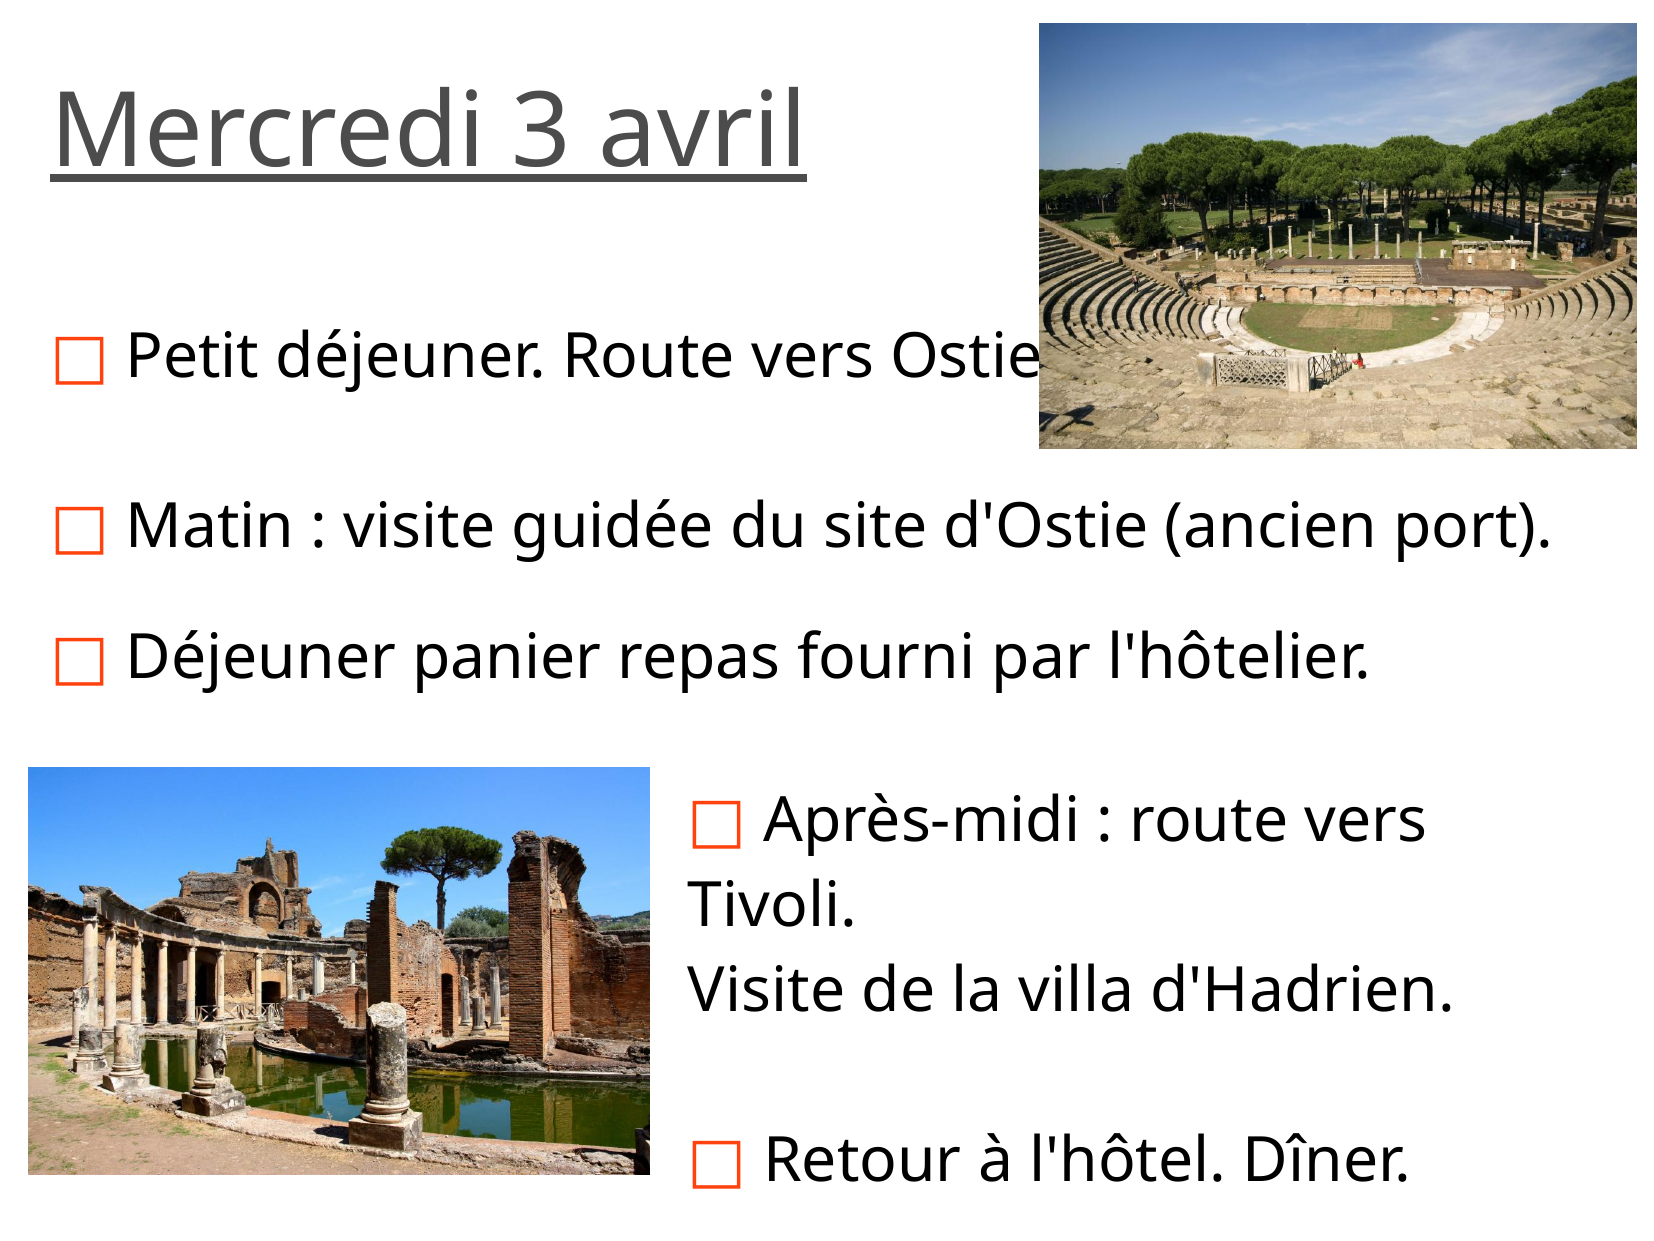

Mercredi 3 avril
□ Petit déjeuner. Route vers Ostie.
□ Matin : visite guidée du site d'Ostie (ancien port).
□ Déjeuner panier repas fourni par l'hôtelier.
□ Après-midi : route vers Tivoli.
Visite de la villa d'Hadrien.
□ Retour à l'hôtel. Dîner.